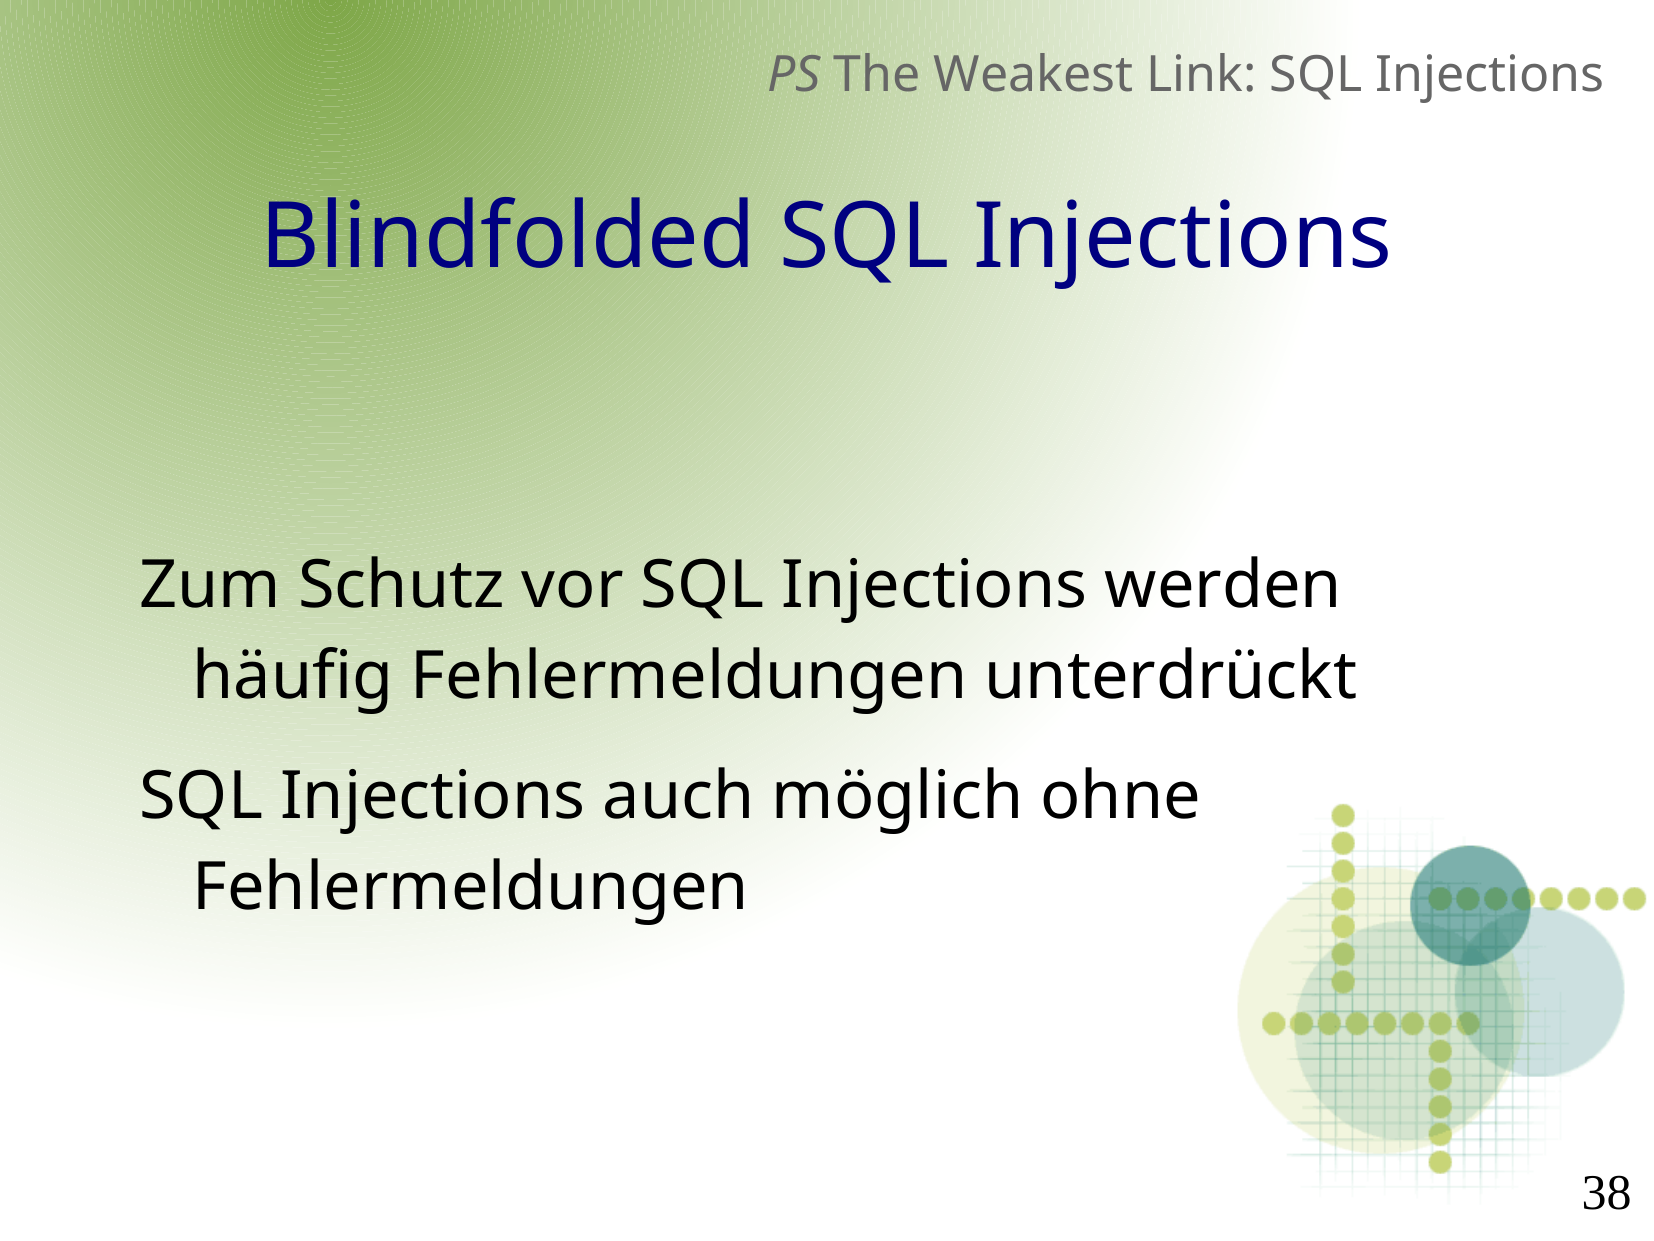

# Blindfolded SQL Injections
Zum Schutz vor SQL Injections werden häufig Fehlermeldungen unterdrückt
SQL Injections auch möglich ohne Fehlermeldungen